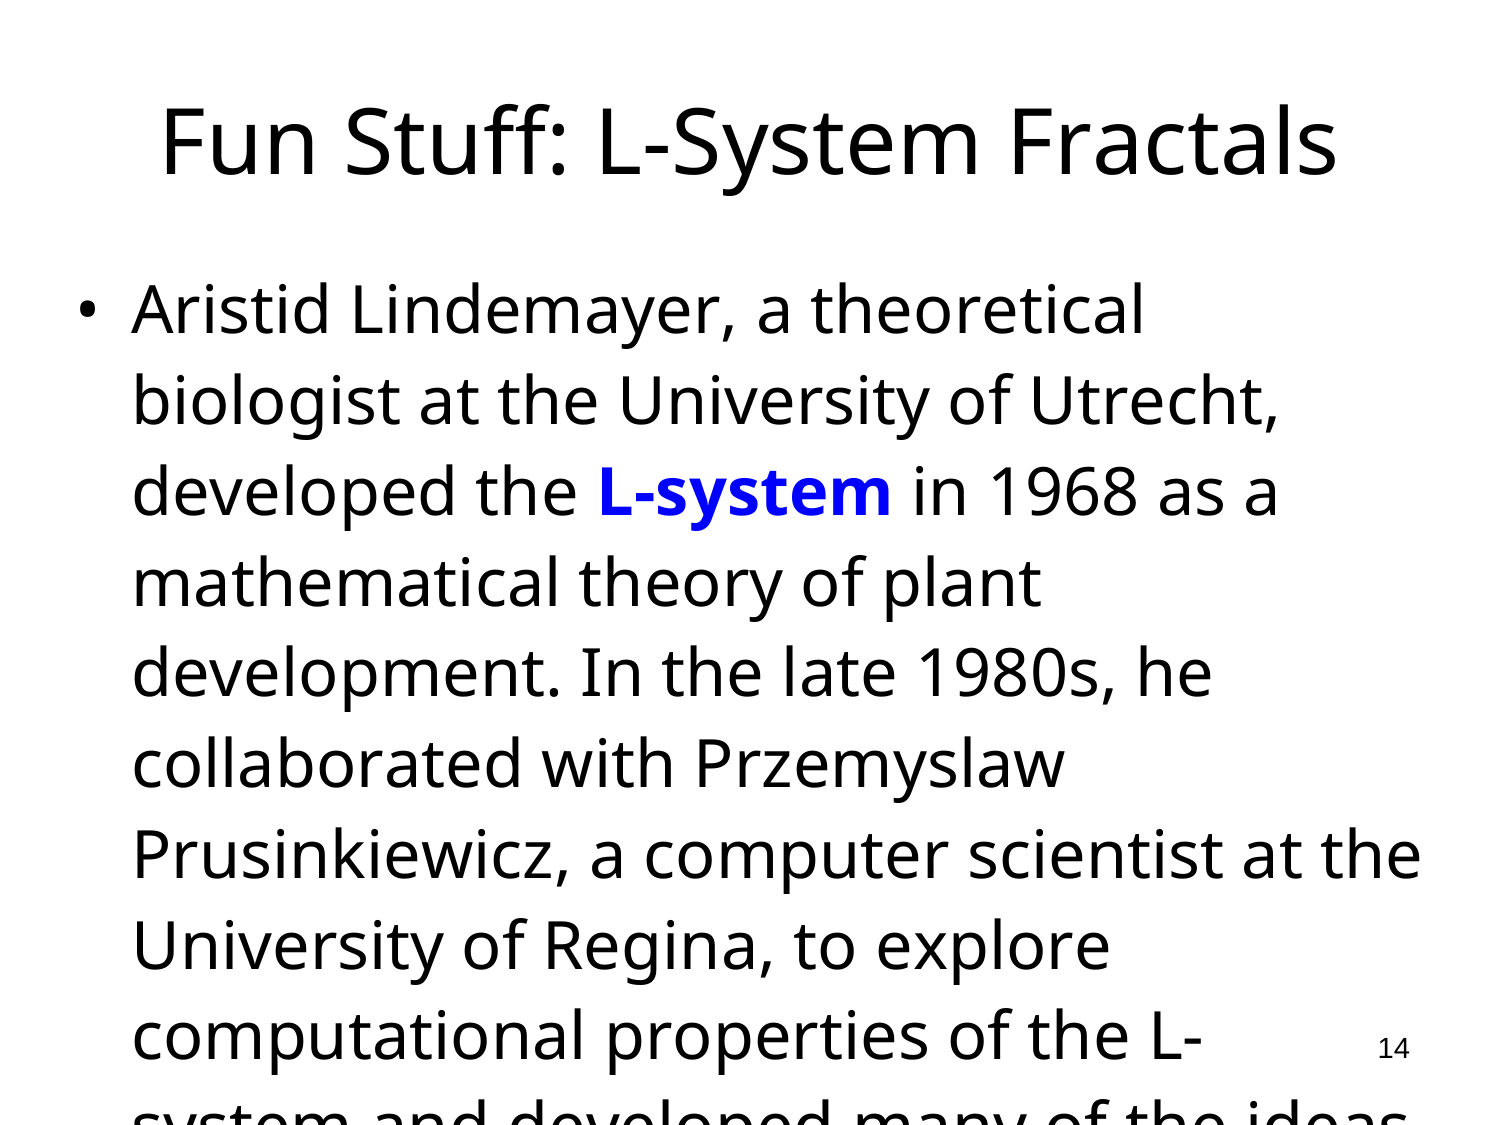

# Fun Stuff: L-System Fractals
Aristid Lindemayer, a theoretical biologist at the University of Utrecht, developed the L-system in 1968 as a mathematical theory of plant development. In the late 1980s, he collaborated with Przemyslaw Prusinkiewicz, a computer scientist at the University of Regina, to explore computational properties of the L-system and developed many of the ideas on which this problem set is based.
14